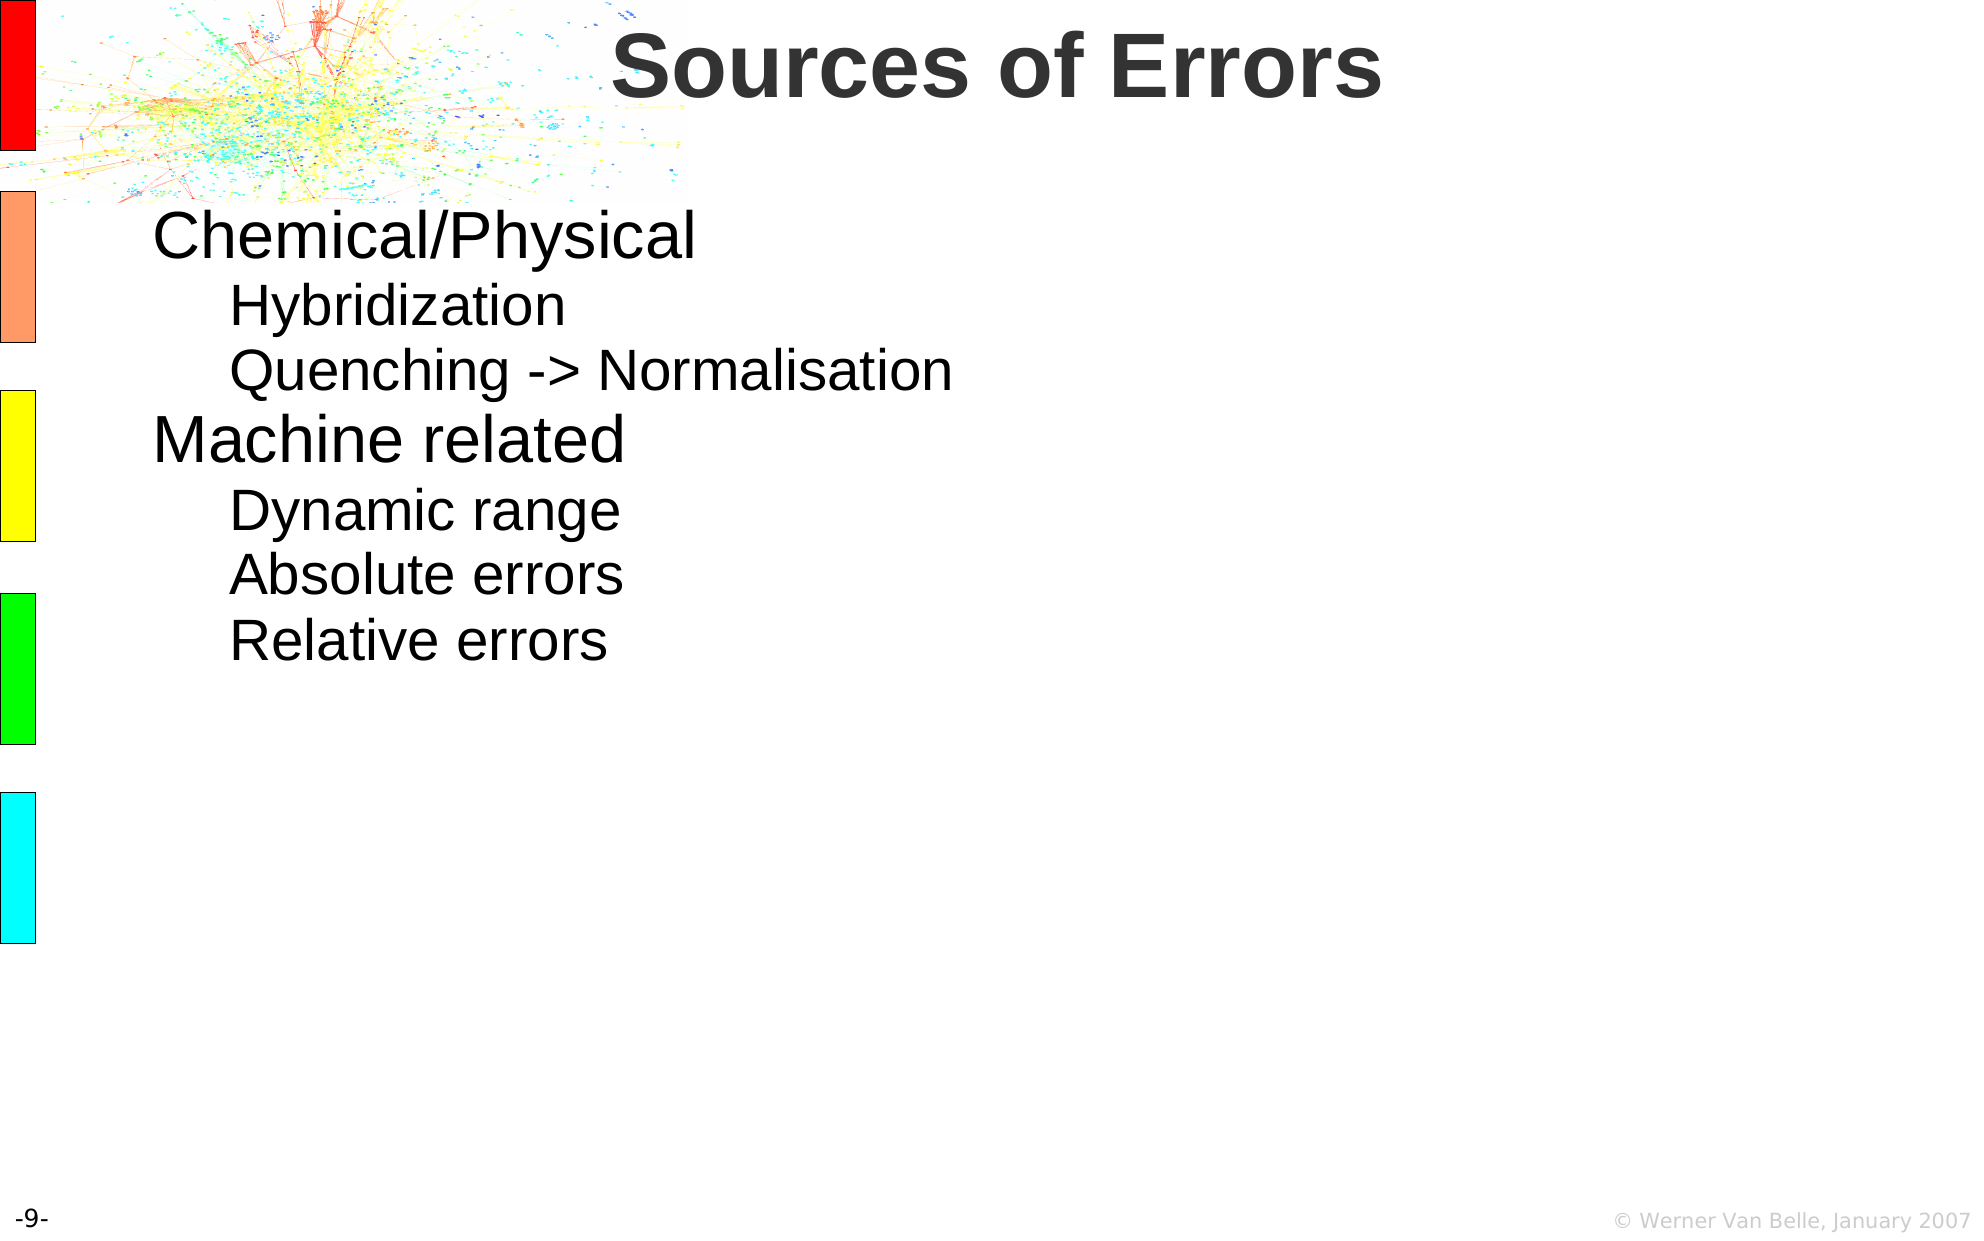

# Sources of Errors
Chemical/Physical
Hybridization
Quenching -> Normalisation
Machine related
Dynamic range
Absolute errors
Relative errors